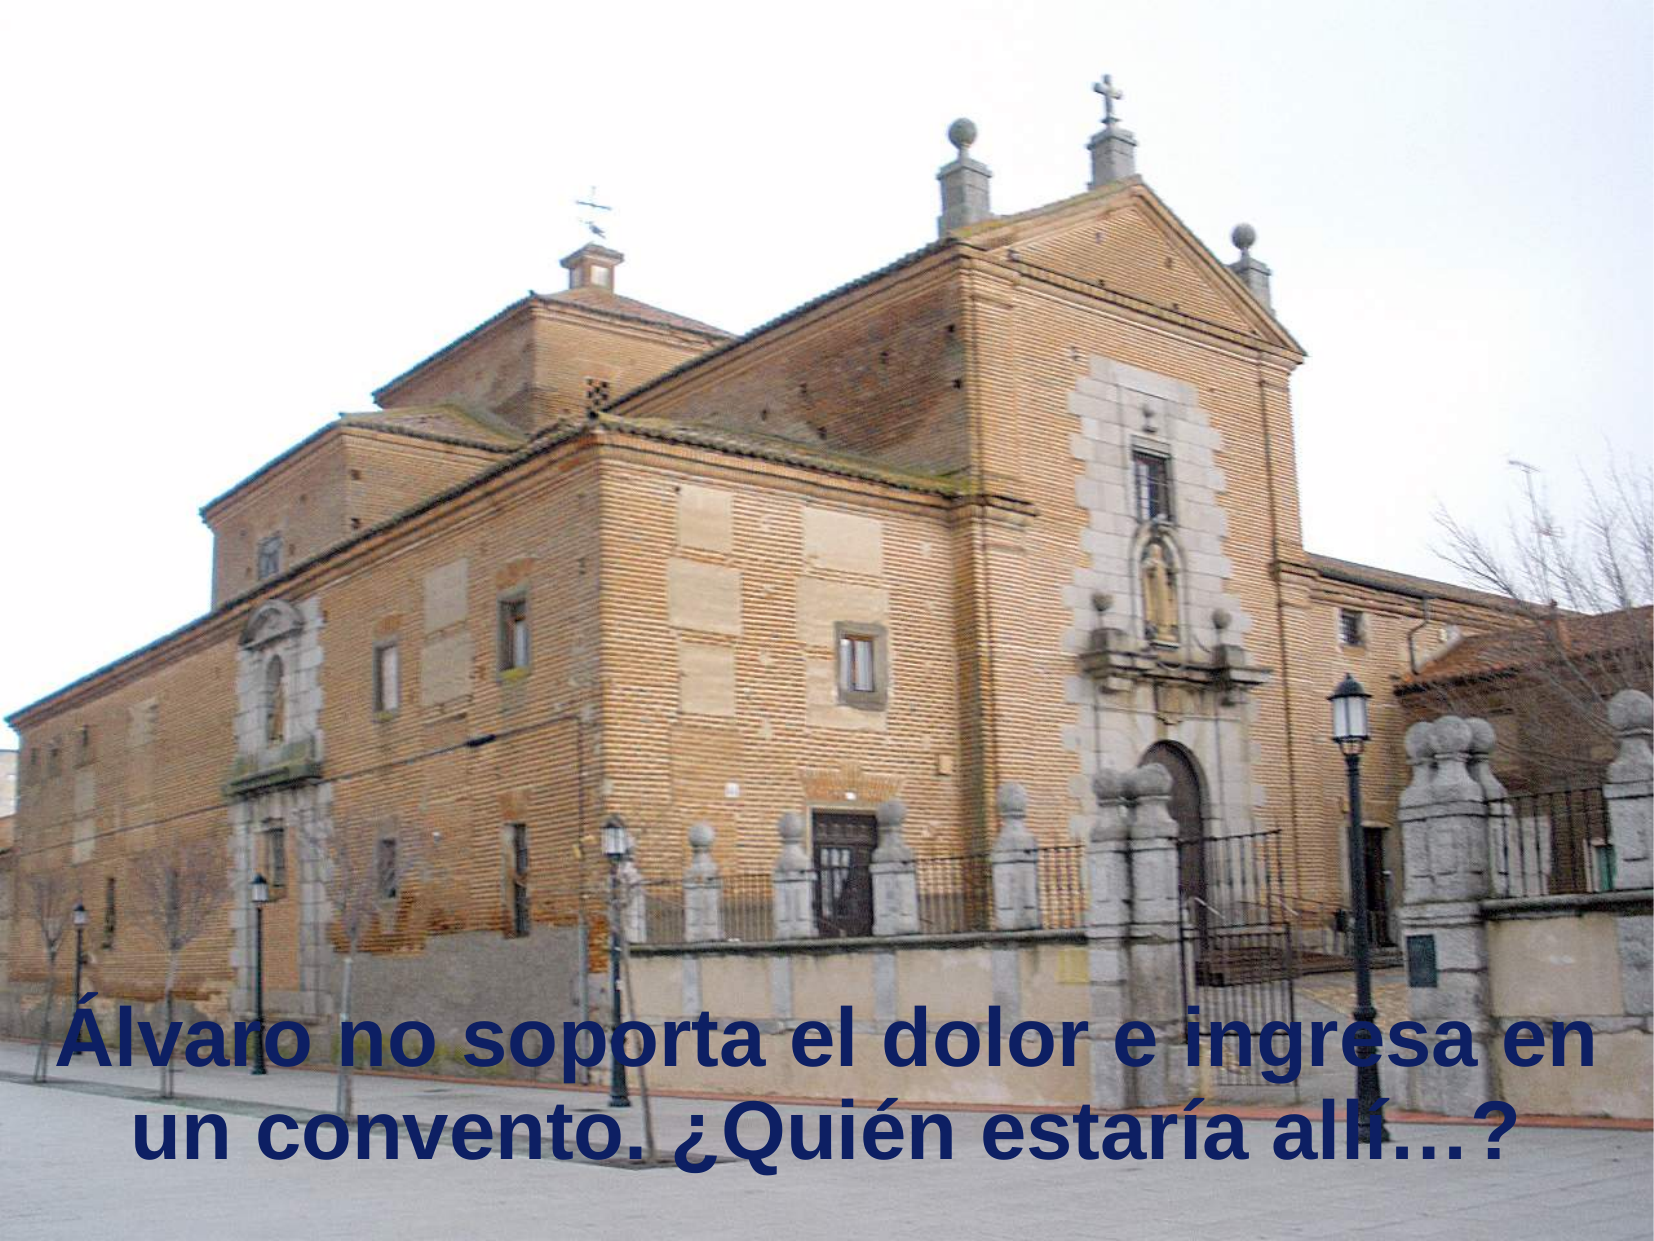

# Álvaro no soporta el dolor e ingresa en un convento. ¿Quién estaría allí…?